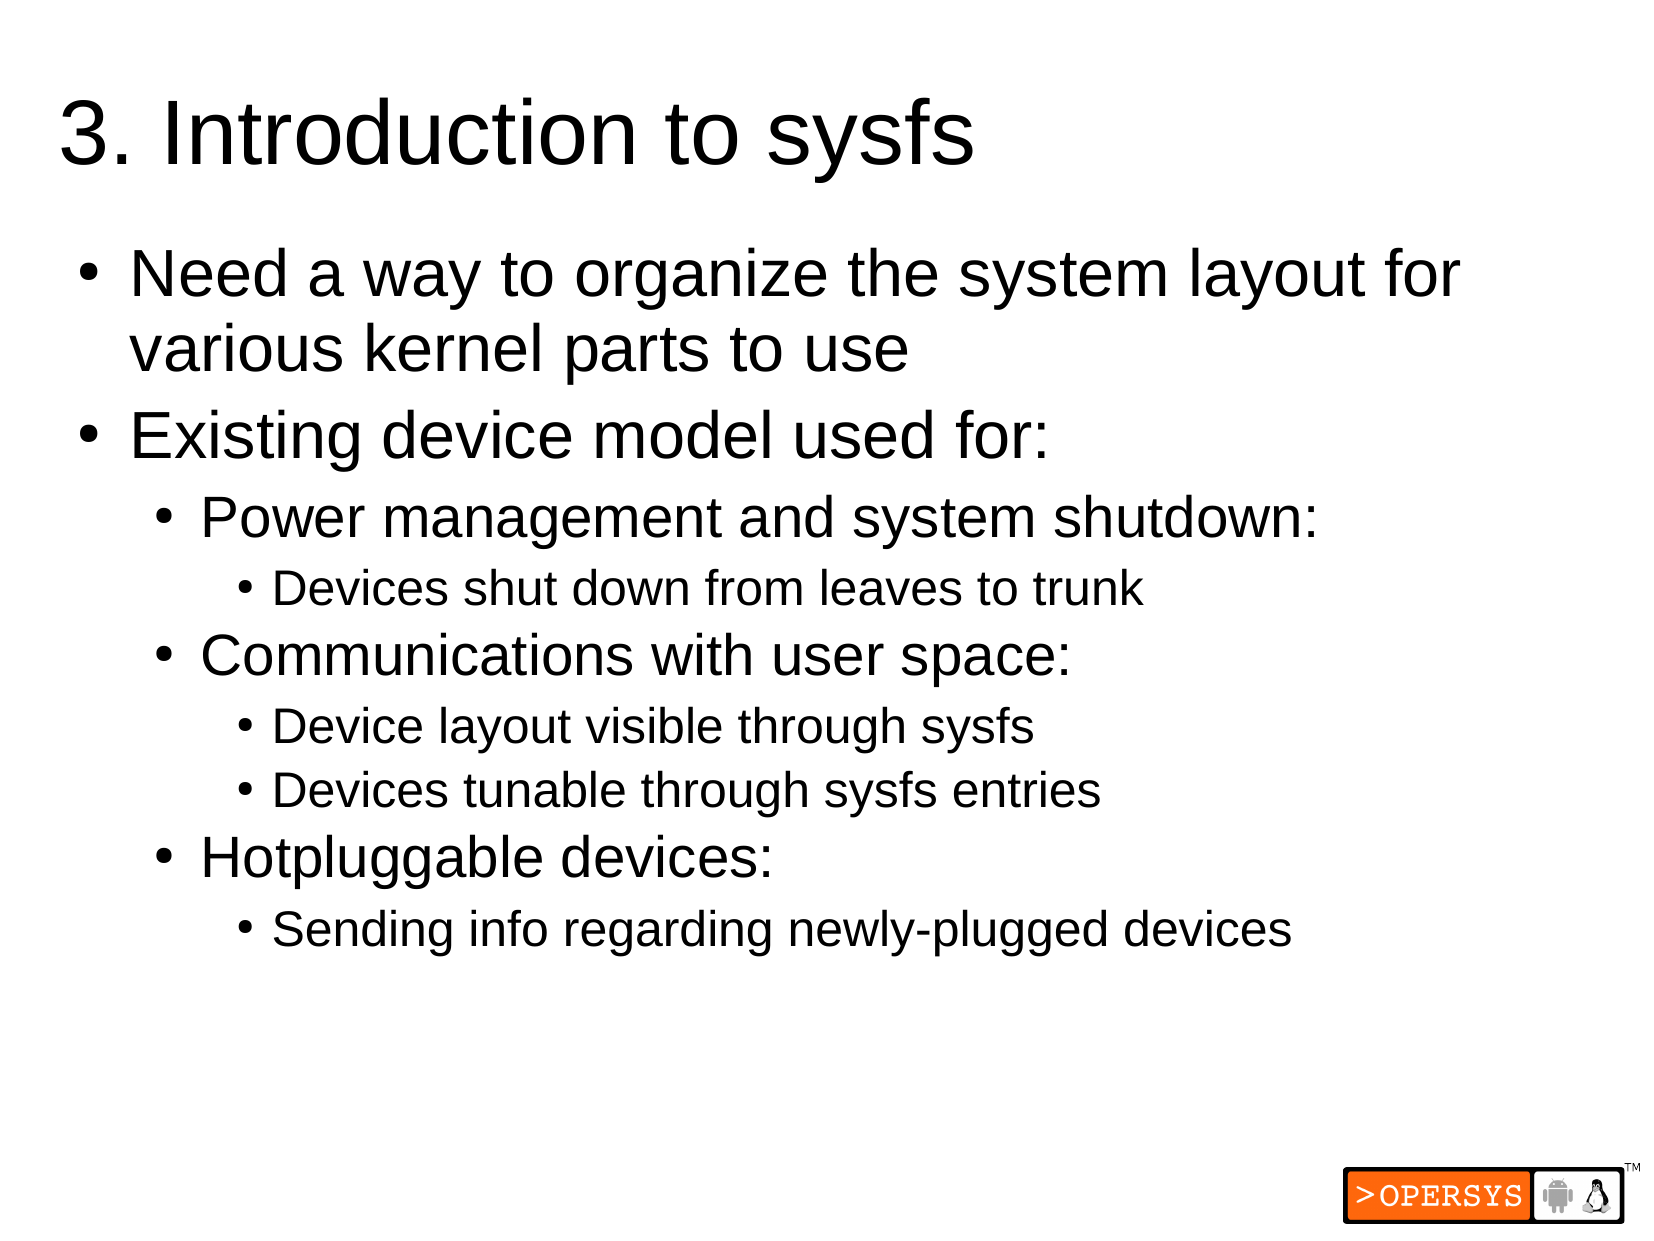

# 3. Introduction to sysfs
Need a way to organize the system layout for various kernel parts to use
Existing device model used for:
Power management and system shutdown:
Devices shut down from leaves to trunk
Communications with user space:
Device layout visible through sysfs
Devices tunable through sysfs entries
Hotpluggable devices:
Sending info regarding newly-plugged devices